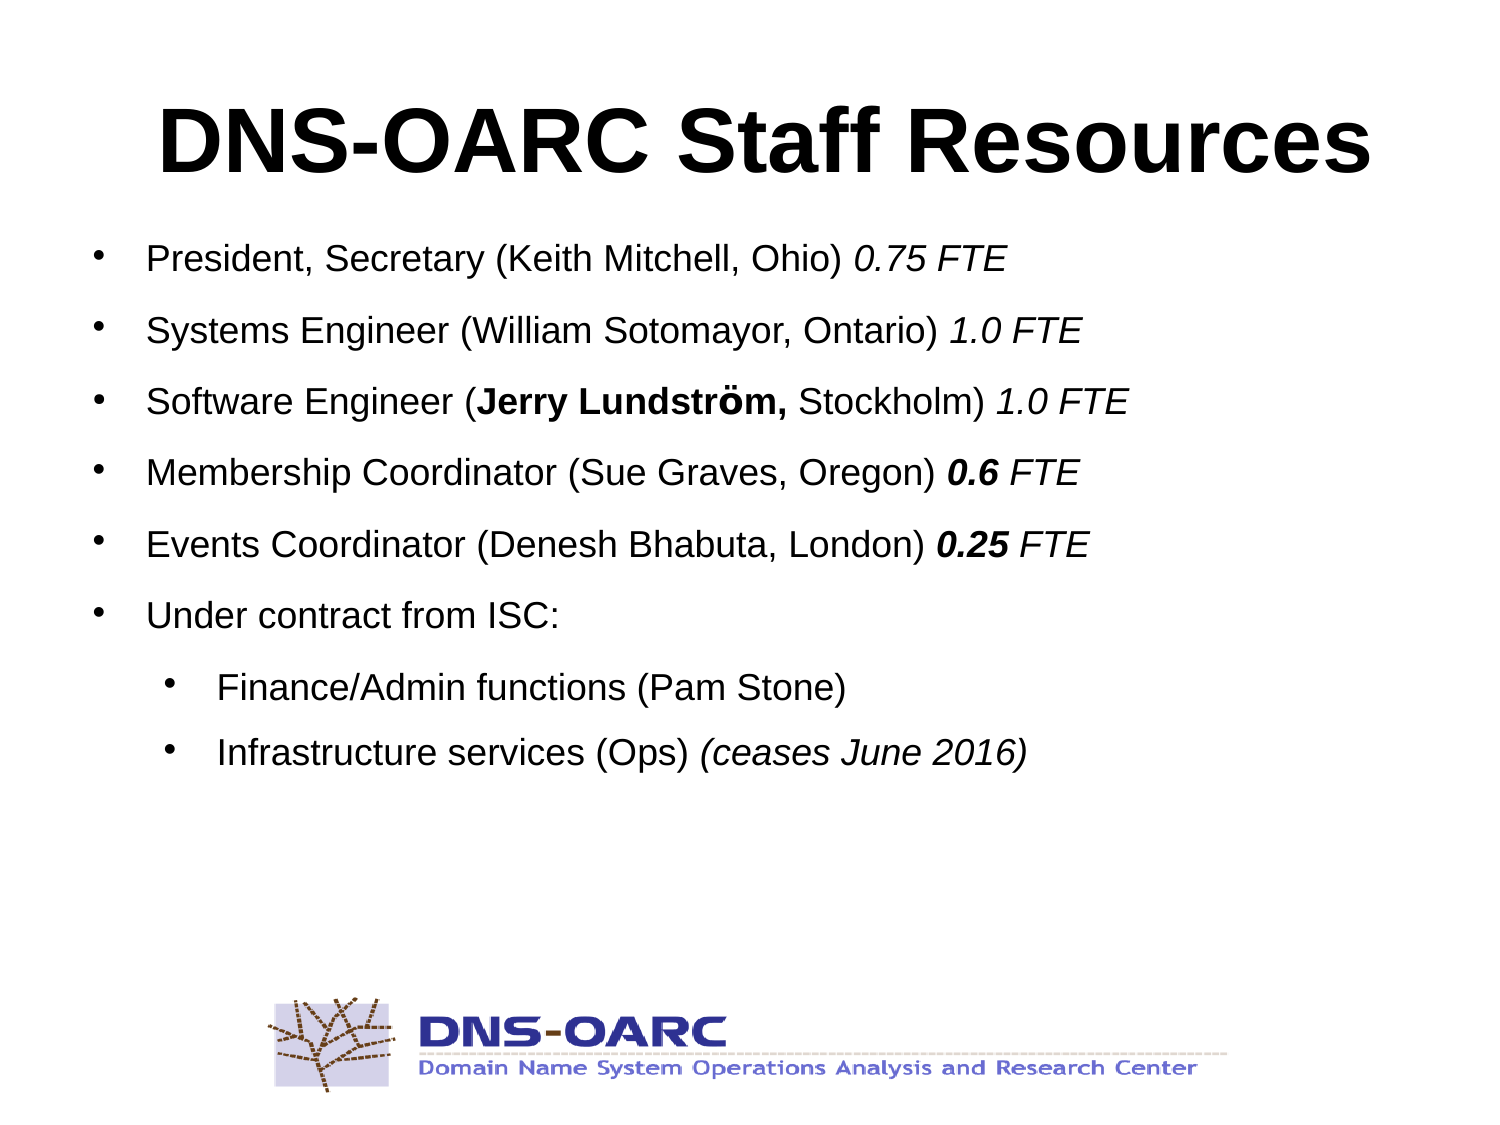

# DNS-OARC Staff Resources
President, Secretary (Keith Mitchell, Ohio) 0.75 FTE
Systems Engineer (William Sotomayor, Ontario) 1.0 FTE
Software Engineer (Jerry Lundström, Stockholm) 1.0 FTE
Membership Coordinator (Sue Graves, Oregon) 0.6 FTE
Events Coordinator (Denesh Bhabuta, London) 0.25 FTE
Under contract from ISC:
Finance/Admin functions (Pam Stone)
Infrastructure services (Ops) (ceases June 2016)